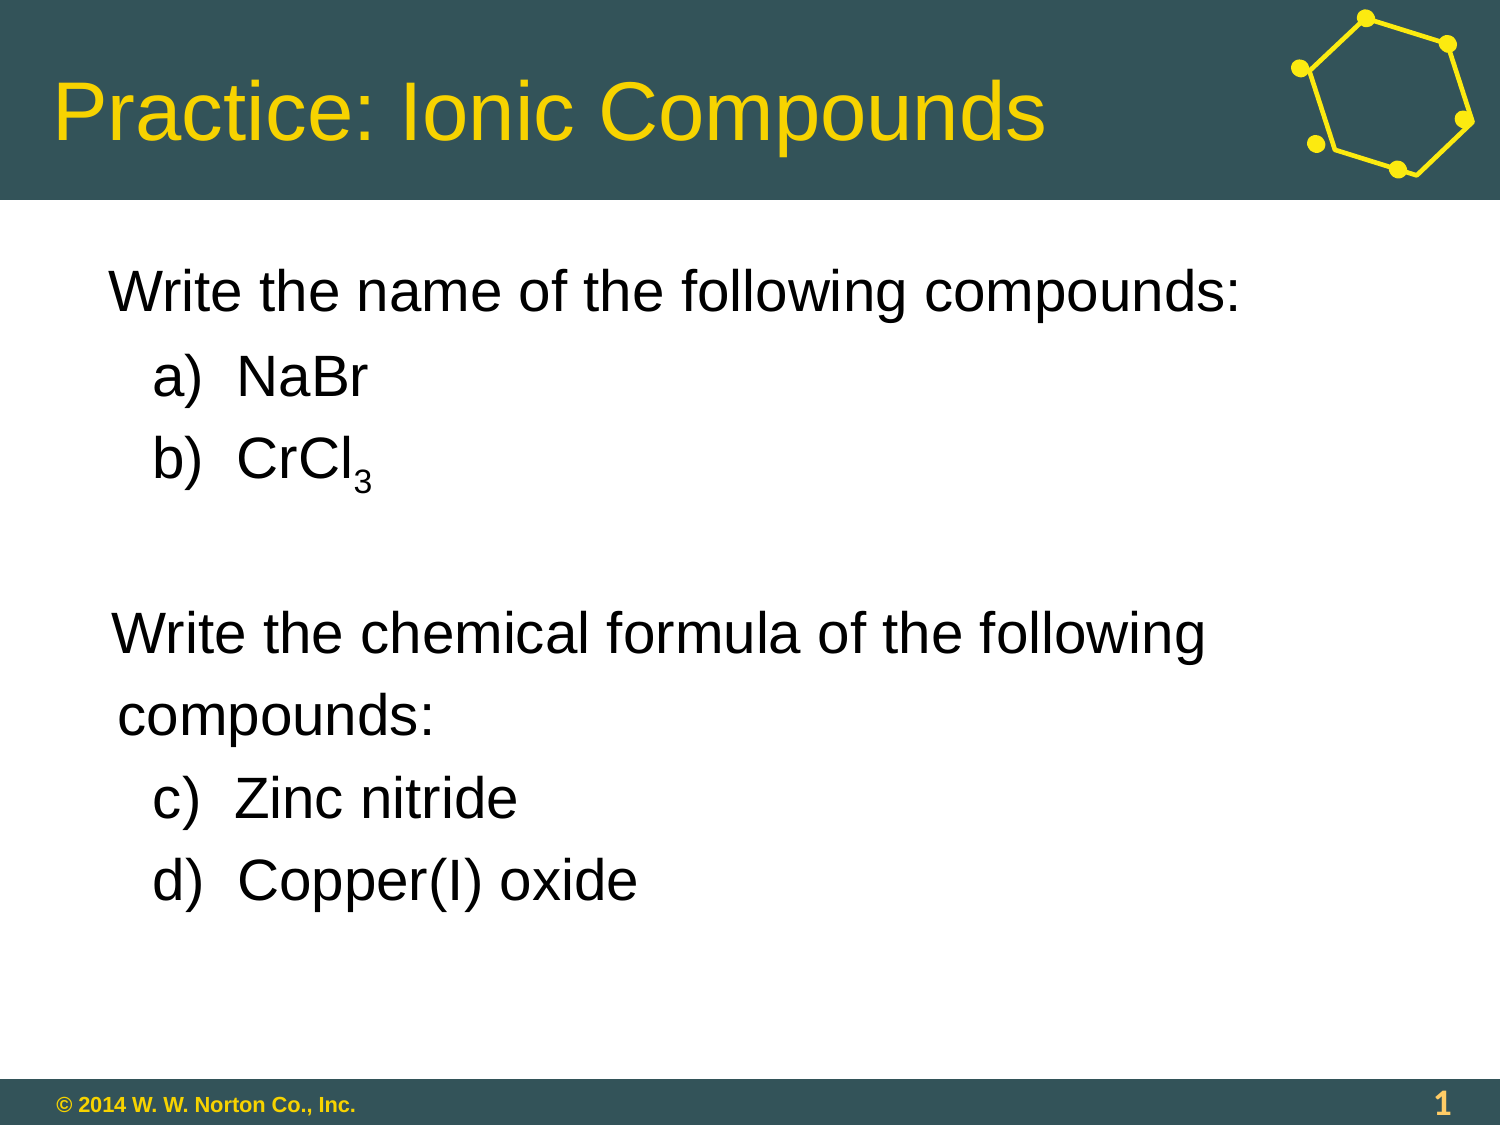

Practice: Ionic Compounds
# Write the name of the following compounds:
	a) NaBr
	b) CrCl3
 Write the chemical formula of the following
 compounds:
	c) Zinc nitride
	d) Copper(I) oxide